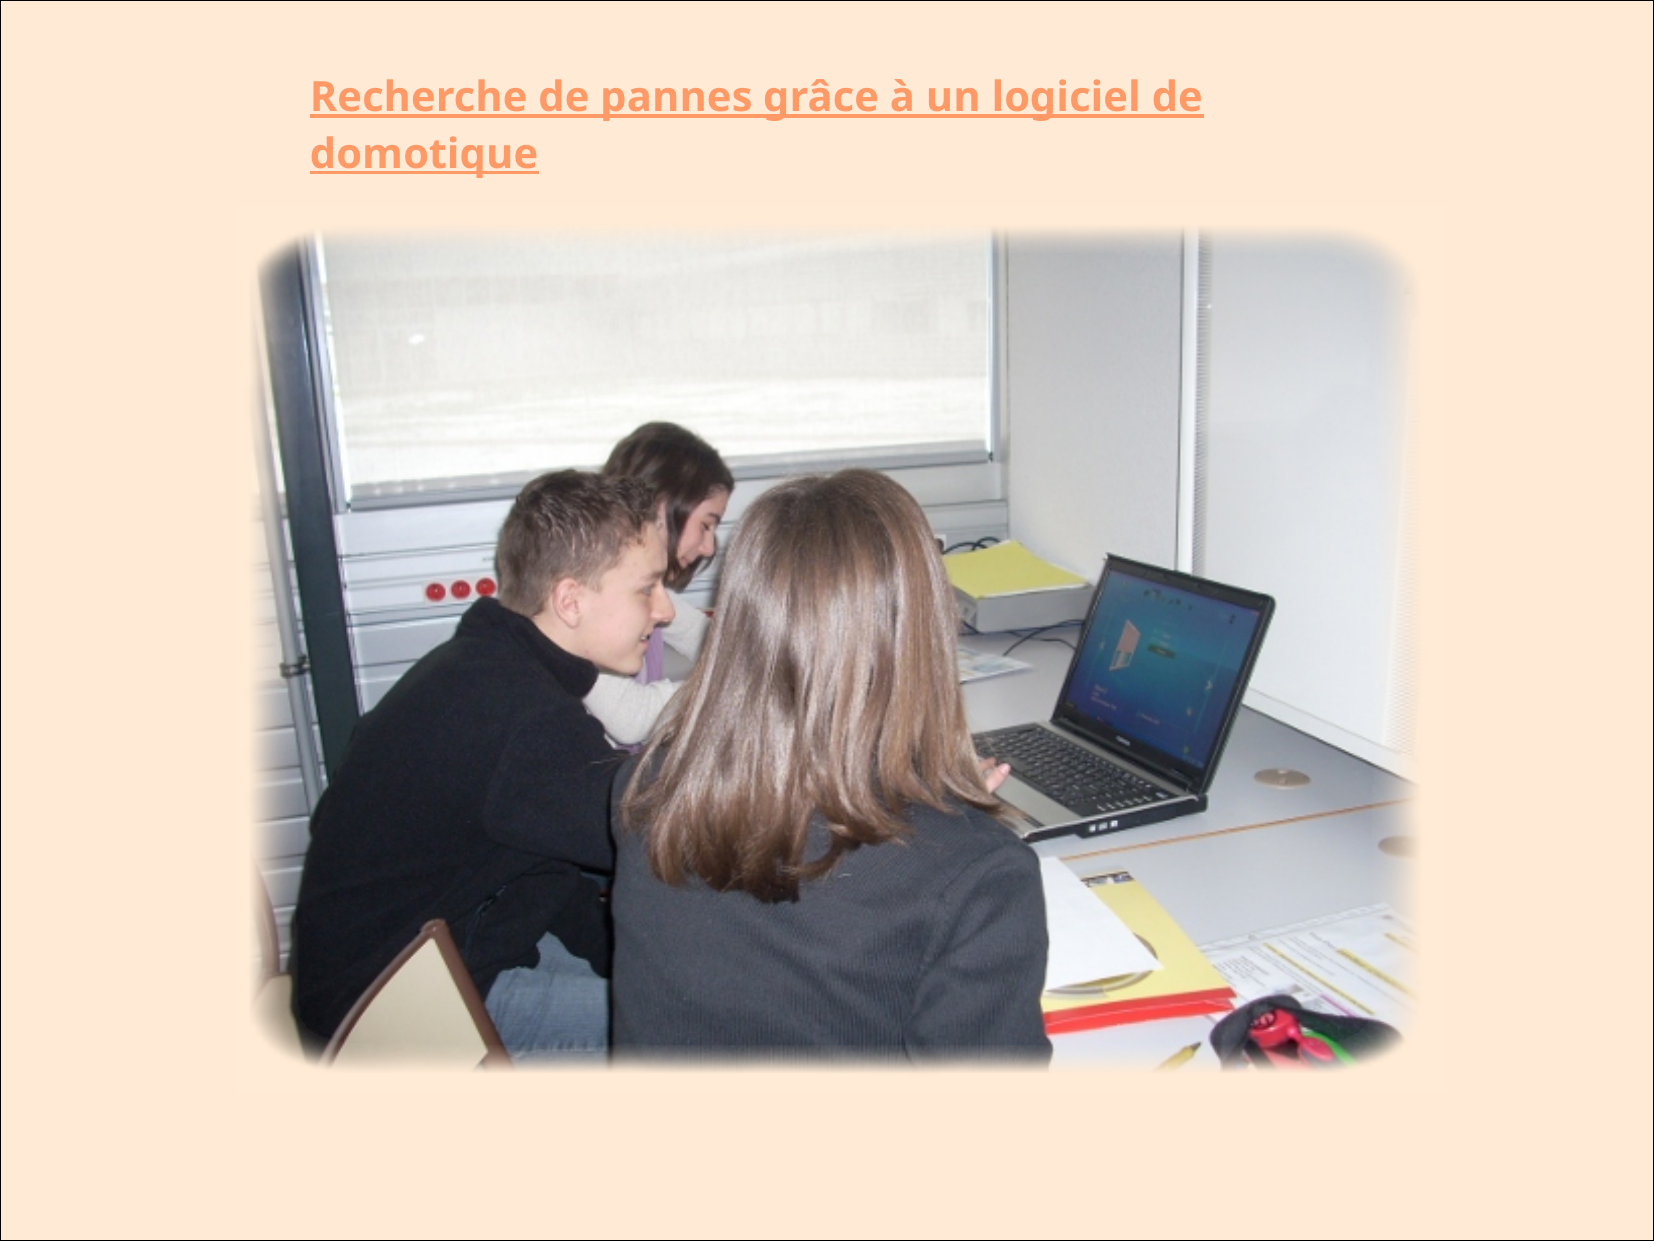

Recherche de pannes grâce à un logiciel de domotique